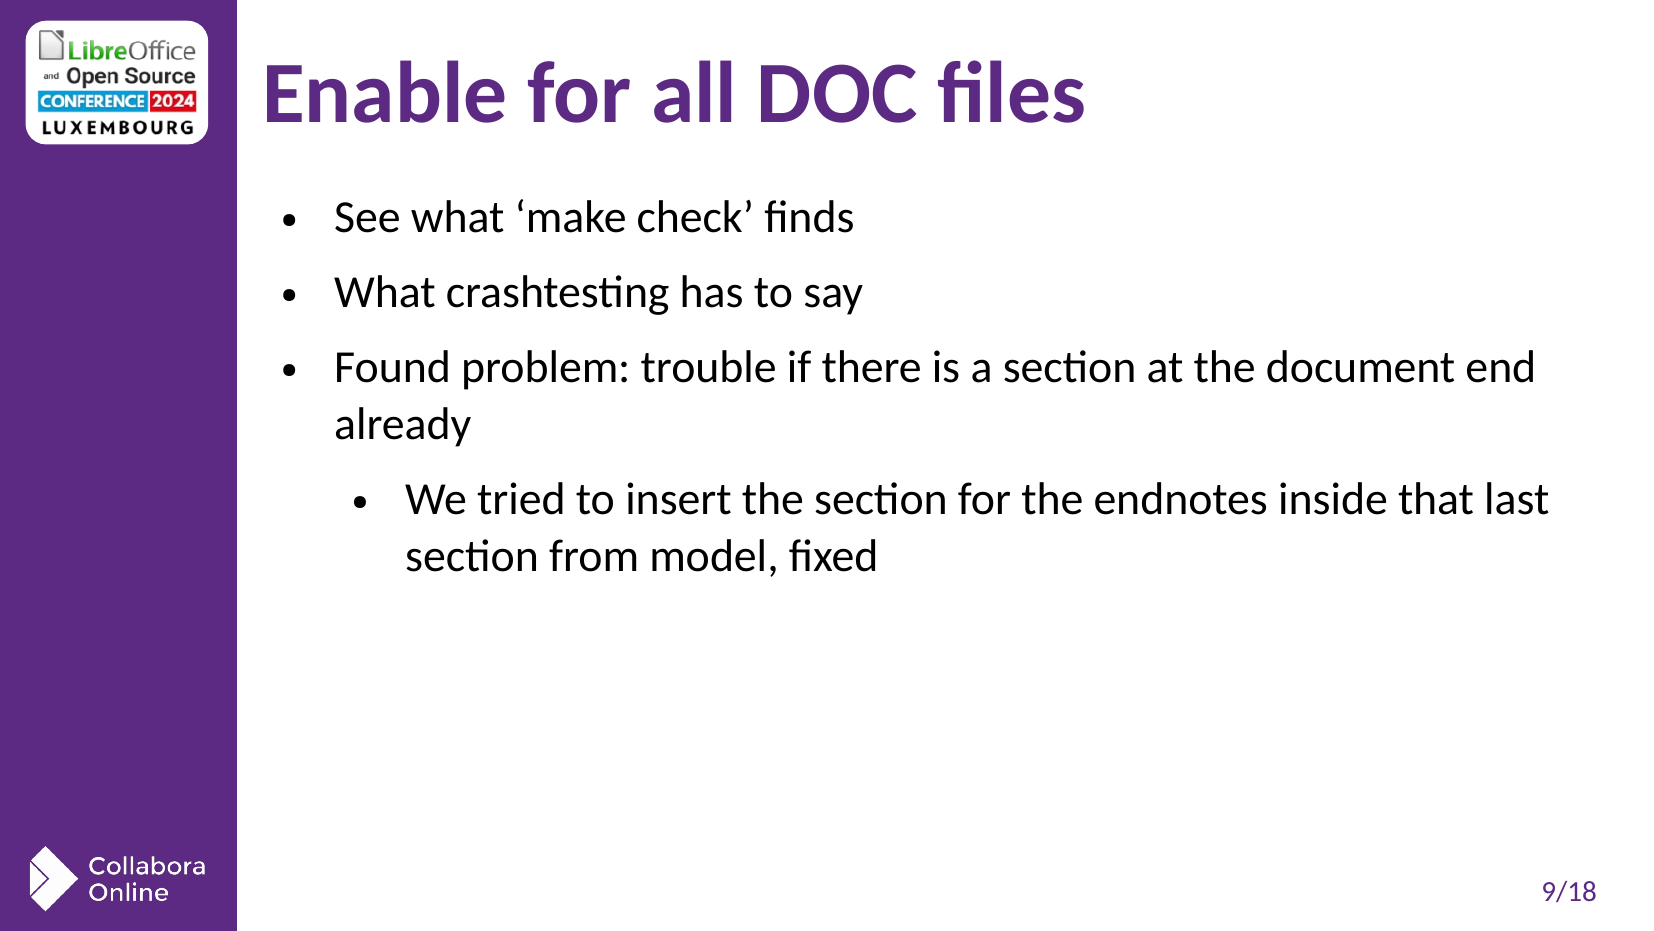

# Enable for all DOC files
See what ‘make check’ finds
What crashtesting has to say
Found problem: trouble if there is a section at the document end already
We tried to insert the section for the endnotes inside that last section from model, fixed
9